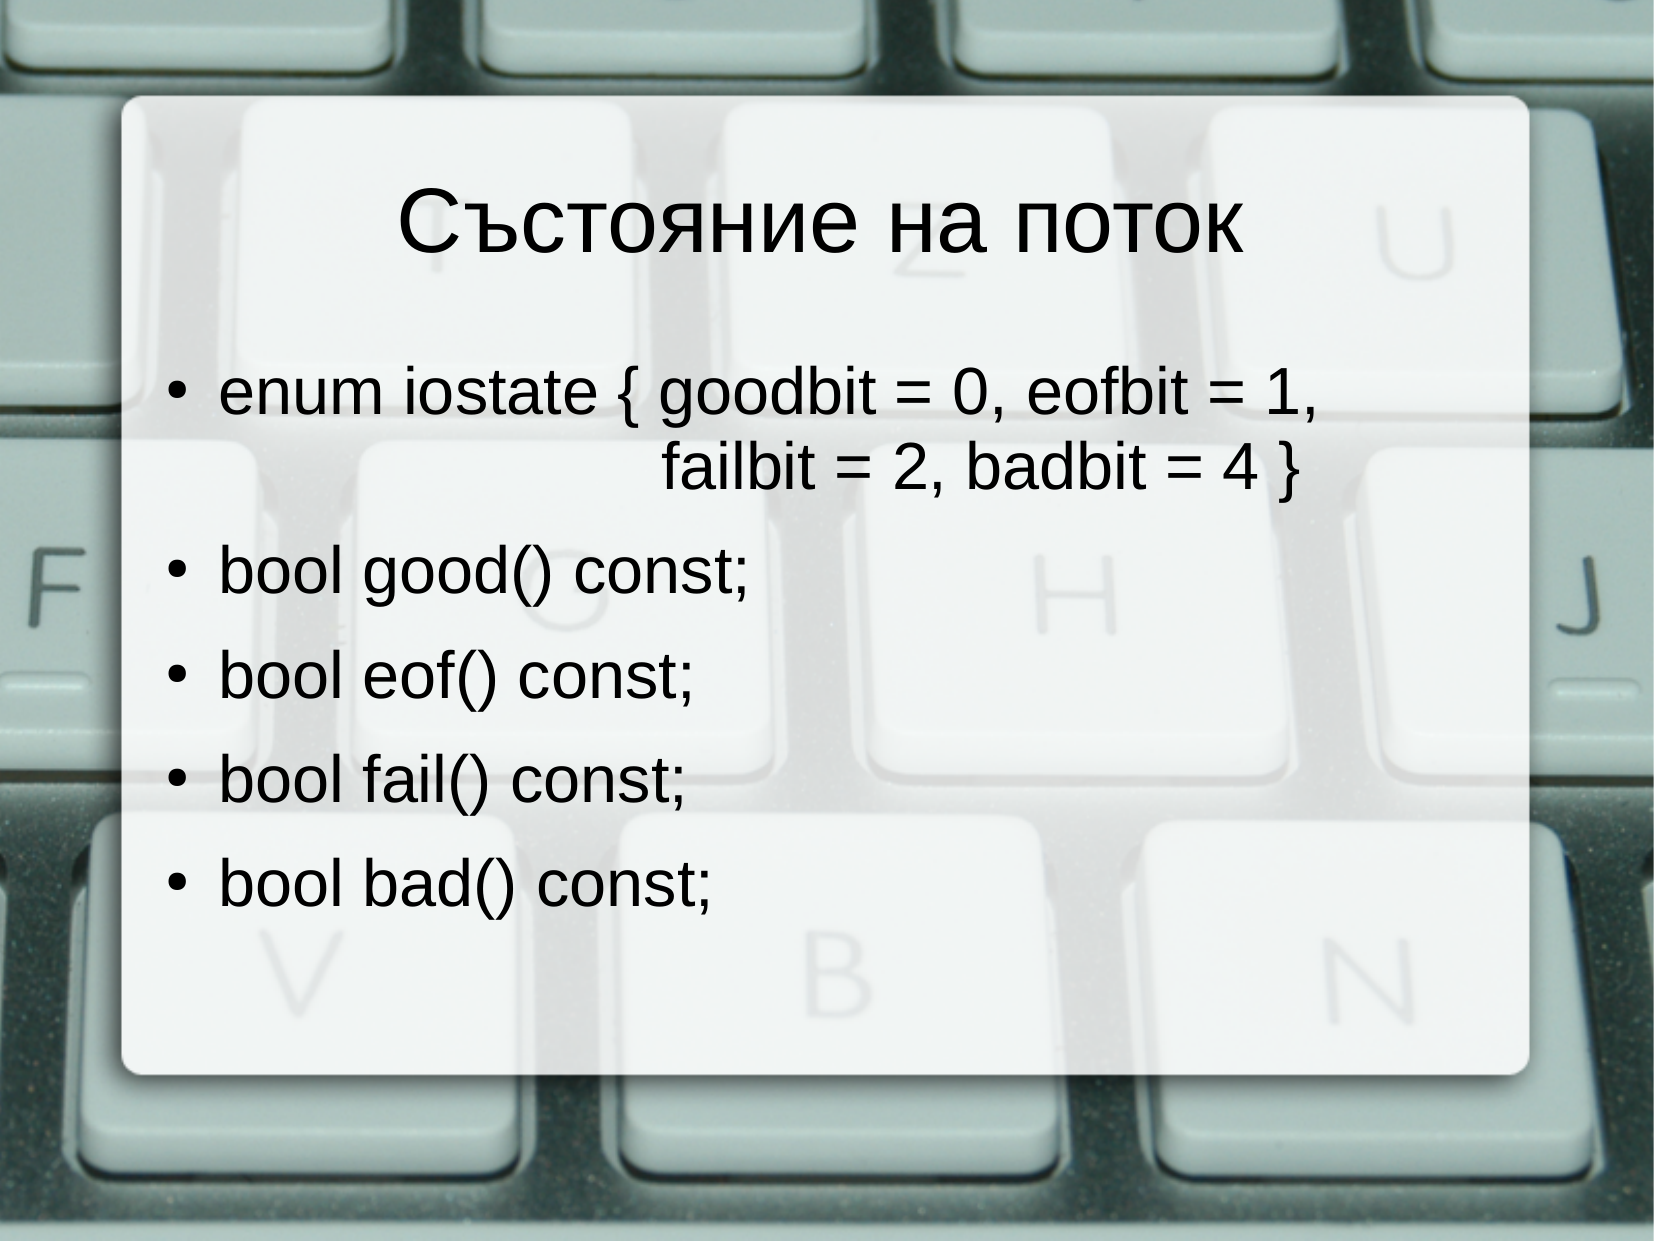

# Състояние на поток
enum iostate { goodbit = 0, eofbit = 1,
 failbit = 2, badbit = 4 }
bool good() const;
bool eof() const;
bool fail() const;
bool bad() const;